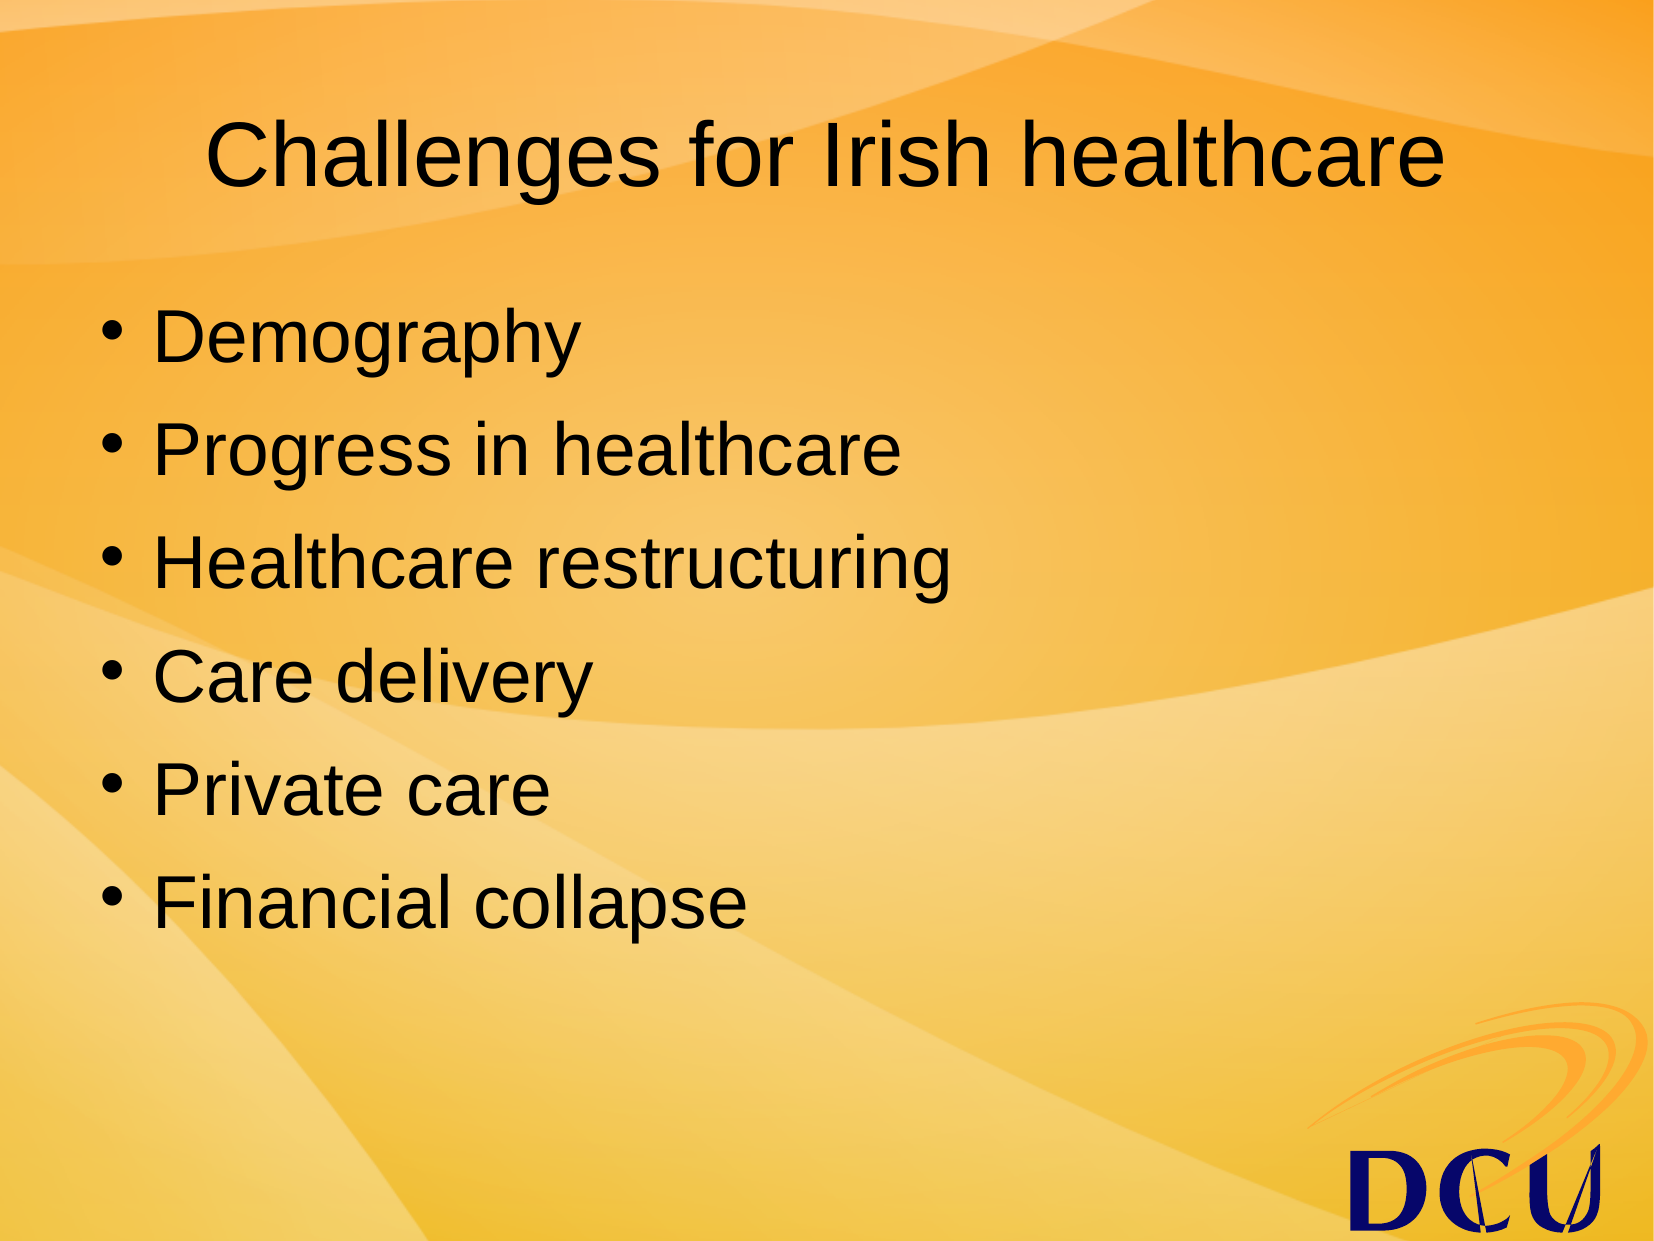

# Challenges for Irish healthcare
Demography
Progress in healthcare
Healthcare restructuring
Care delivery
Private care
Financial collapse